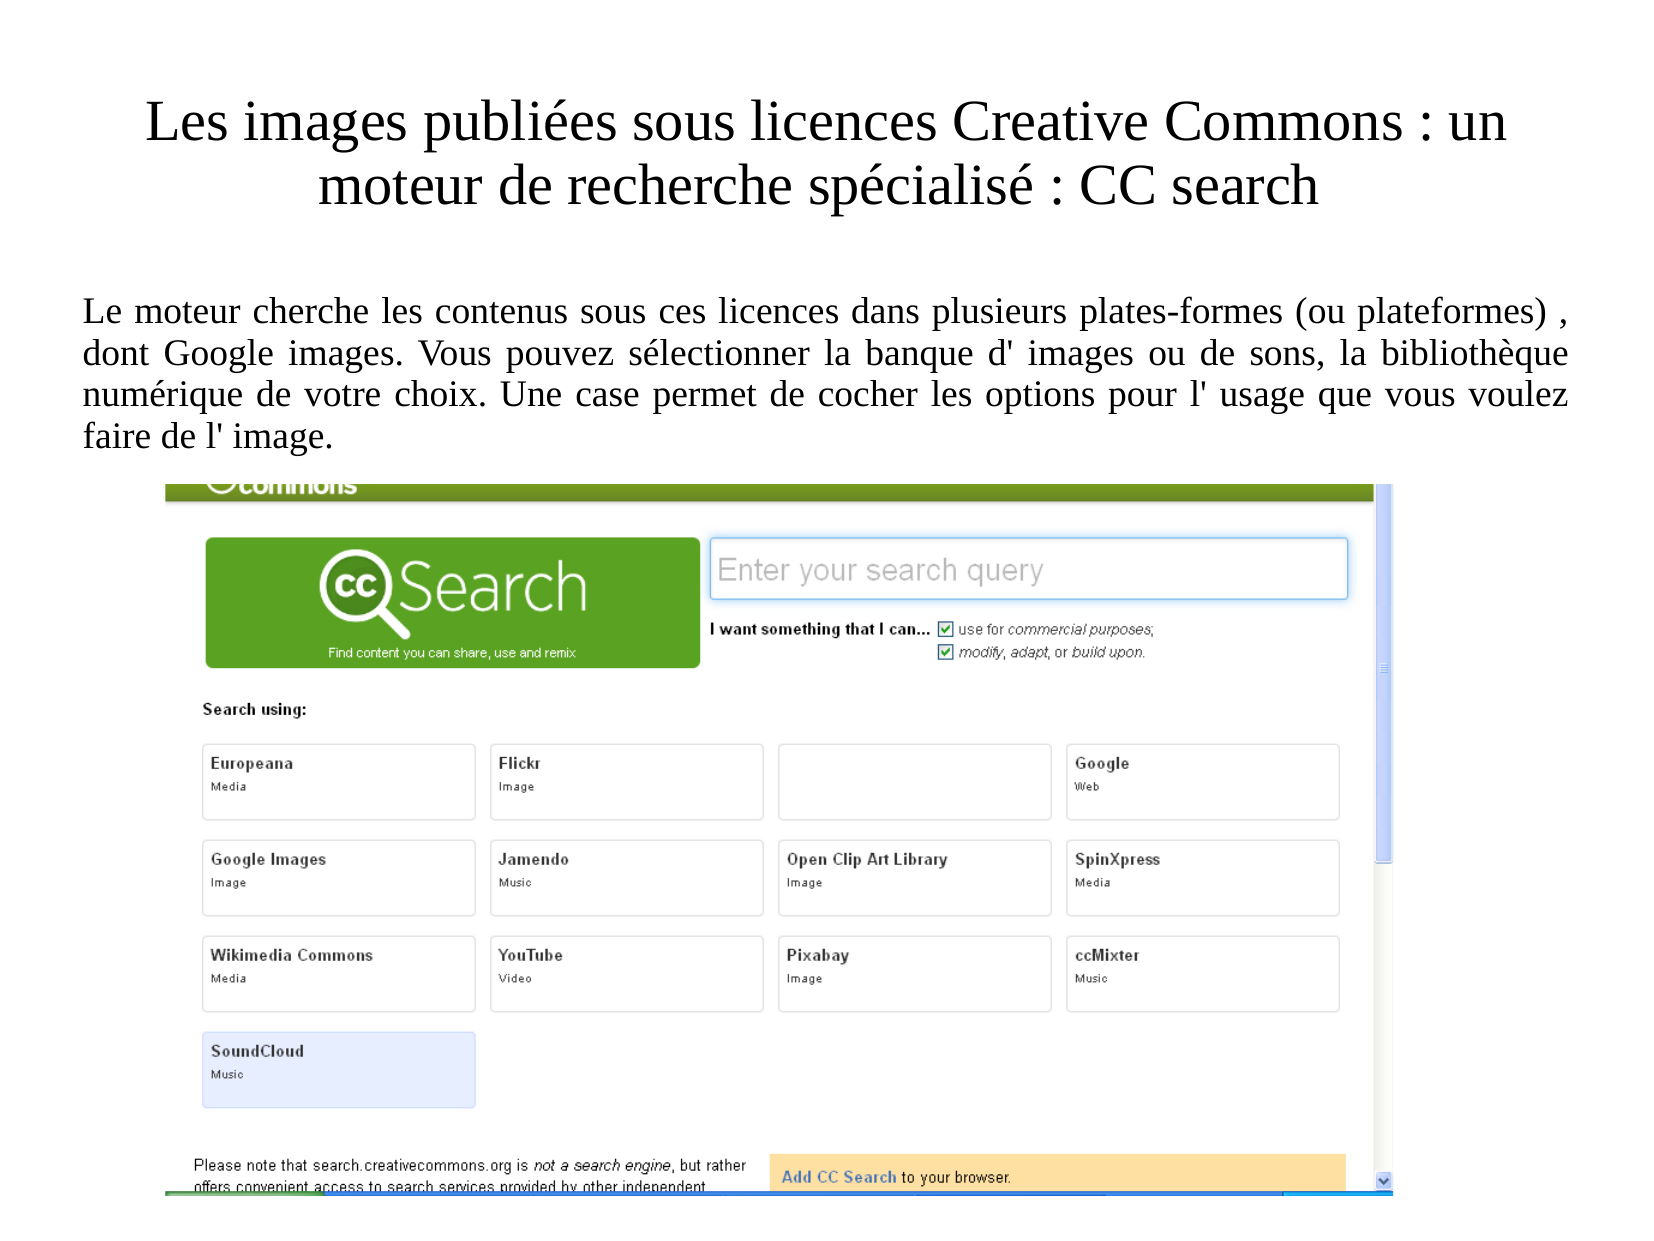

# Les images publiées sous licences Creative Commons : un moteur de recherche spécialisé : CC search
Le moteur cherche les contenus sous ces licences dans plusieurs plates-formes (ou plateformes) , dont Google images. Vous pouvez sélectionner la banque d' images ou de sons, la bibliothèque numérique de votre choix. Une case permet de cocher les options pour l' usage que vous voulez faire de l' image.